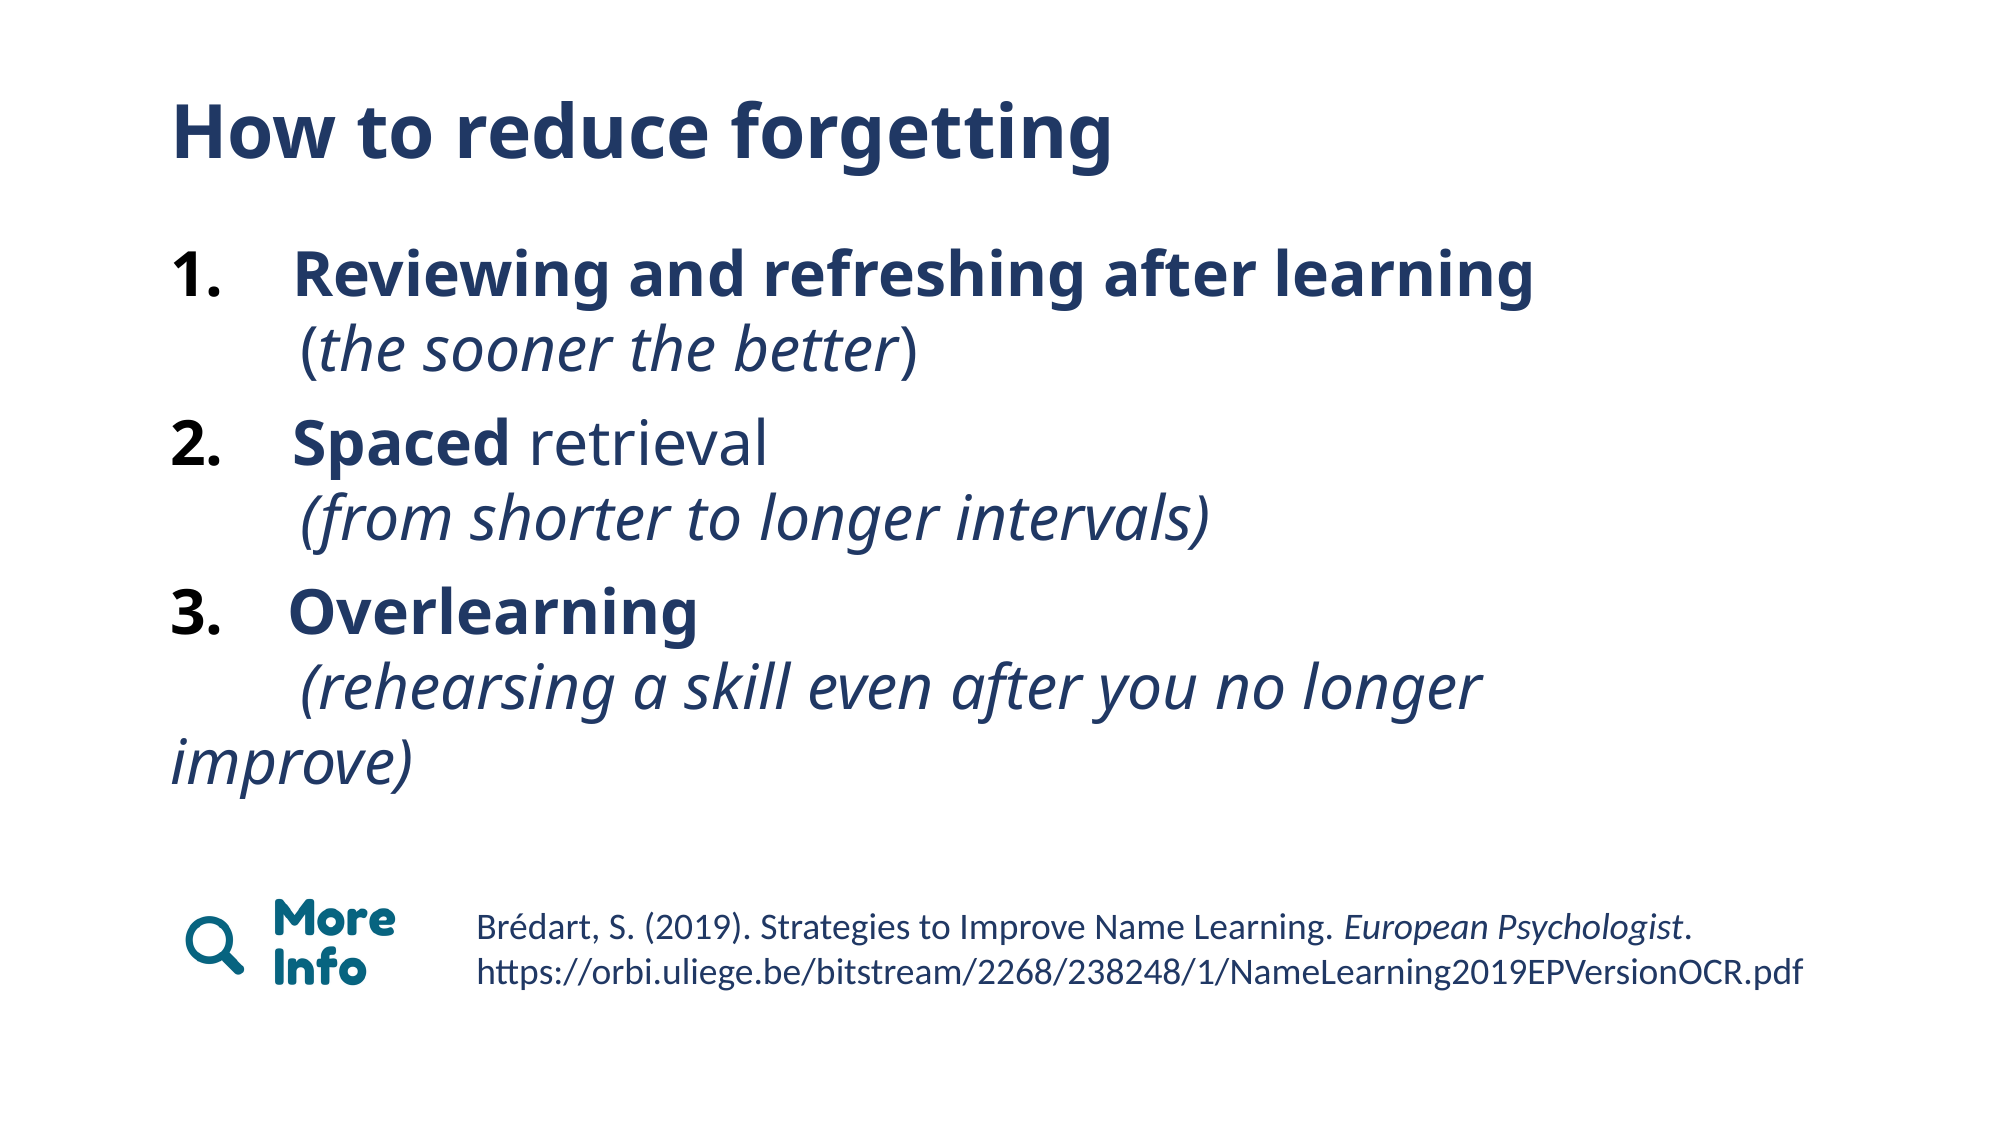

How to reduce forgetting
Reviewing and refreshing after learning
 (the sooner the better)
Spaced retrieval
 (from shorter to longer intervals)
 Overlearning
 (rehearsing a skill even after you no longer improve)
Brédart, S. (2019). Strategies to Improve Name Learning. European Psychologist.
https://orbi.uliege.be/bitstream/2268/238248/1/NameLearning2019EPVersionOCR.pdf